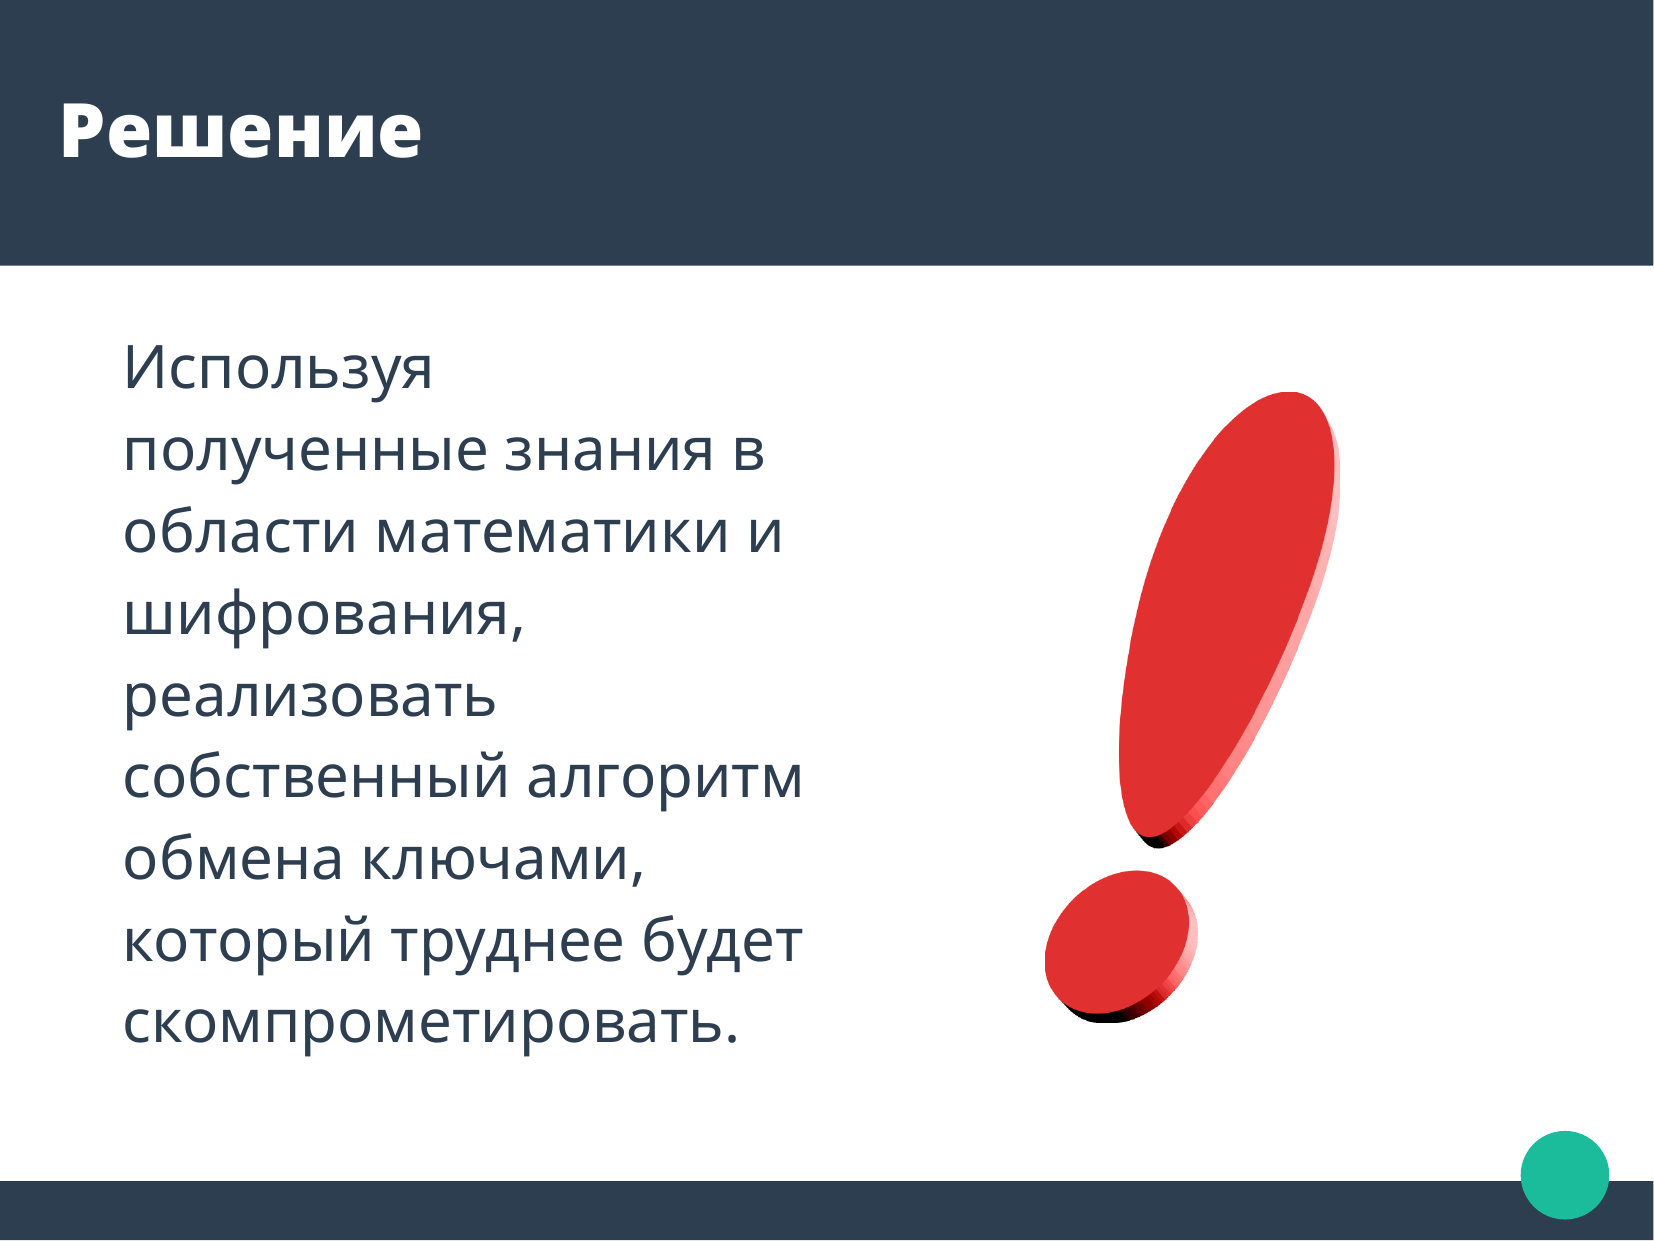

# Решение
Используя полученные знания в области математики и шифрования, реализовать собственный алгоритм обмена ключами, который труднее будет скомпрометировать.